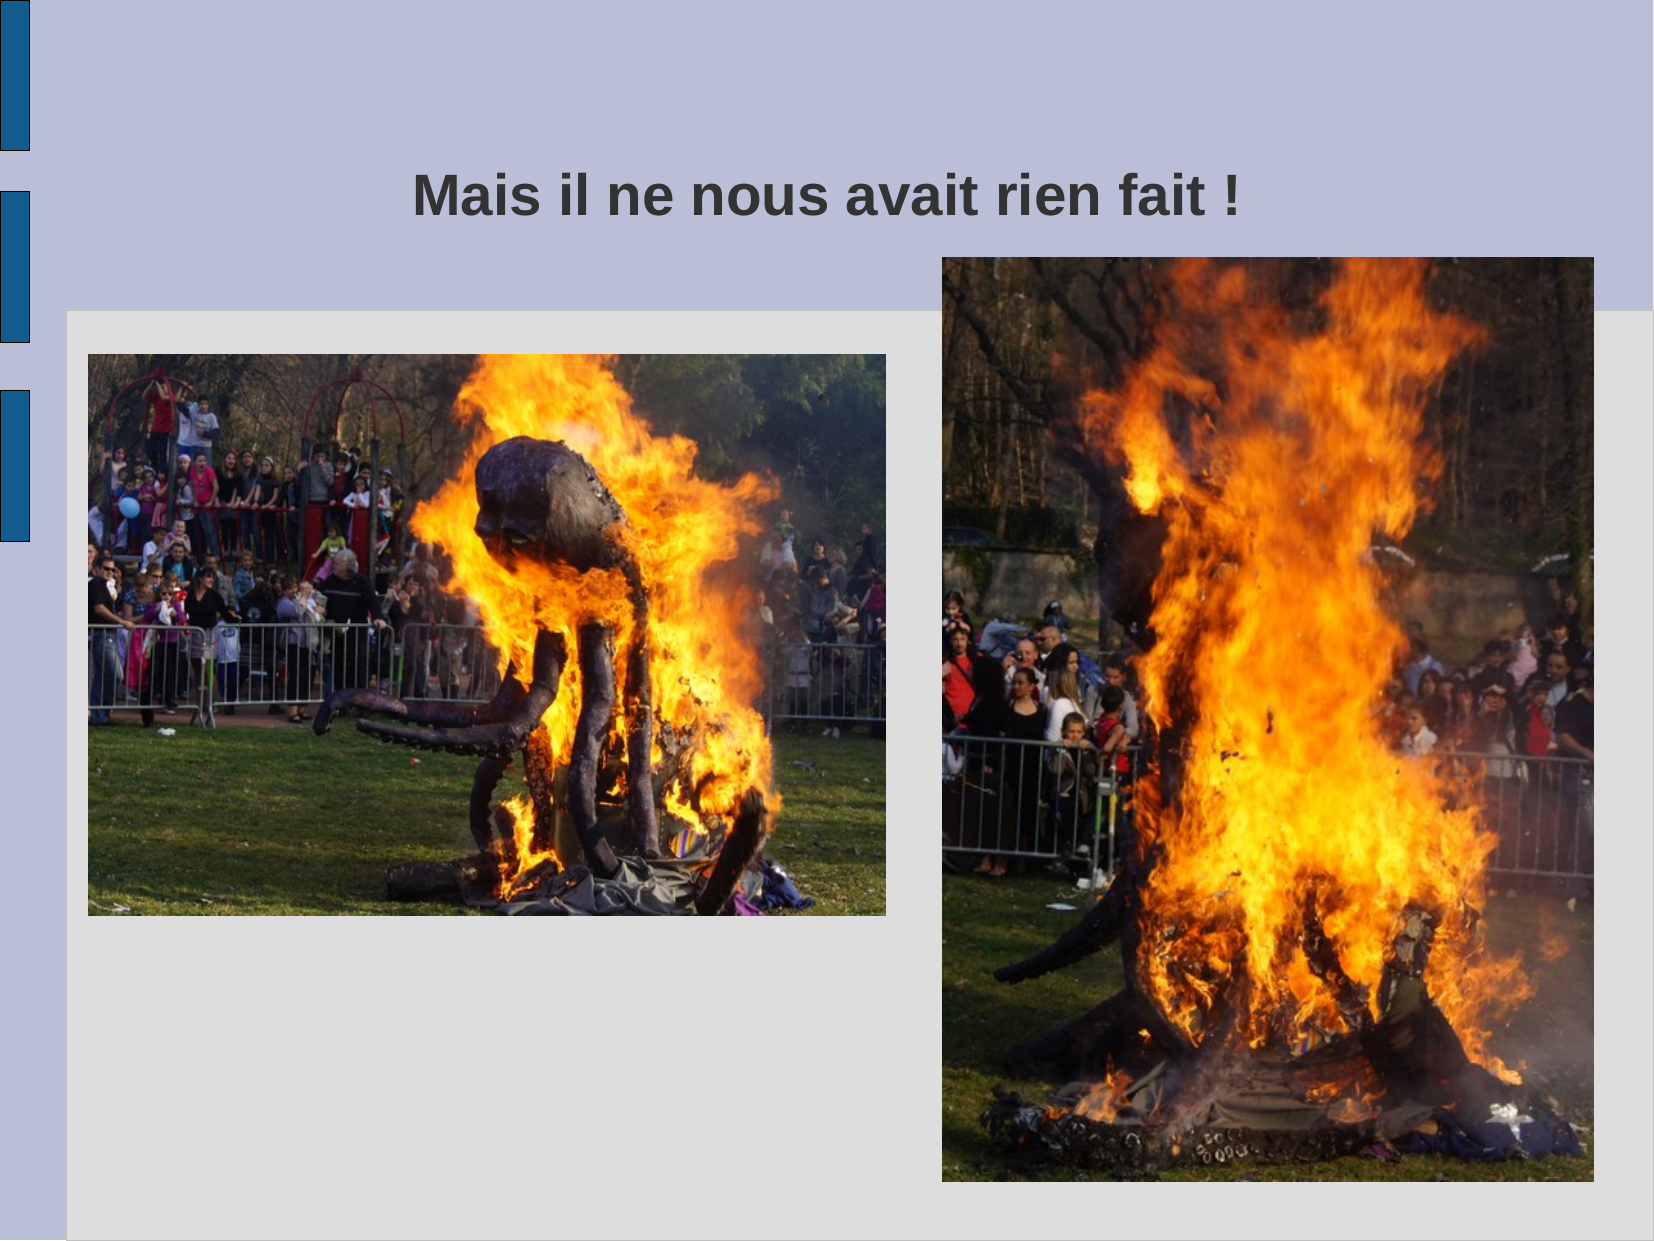

# Mais il ne nous avait rien fait !